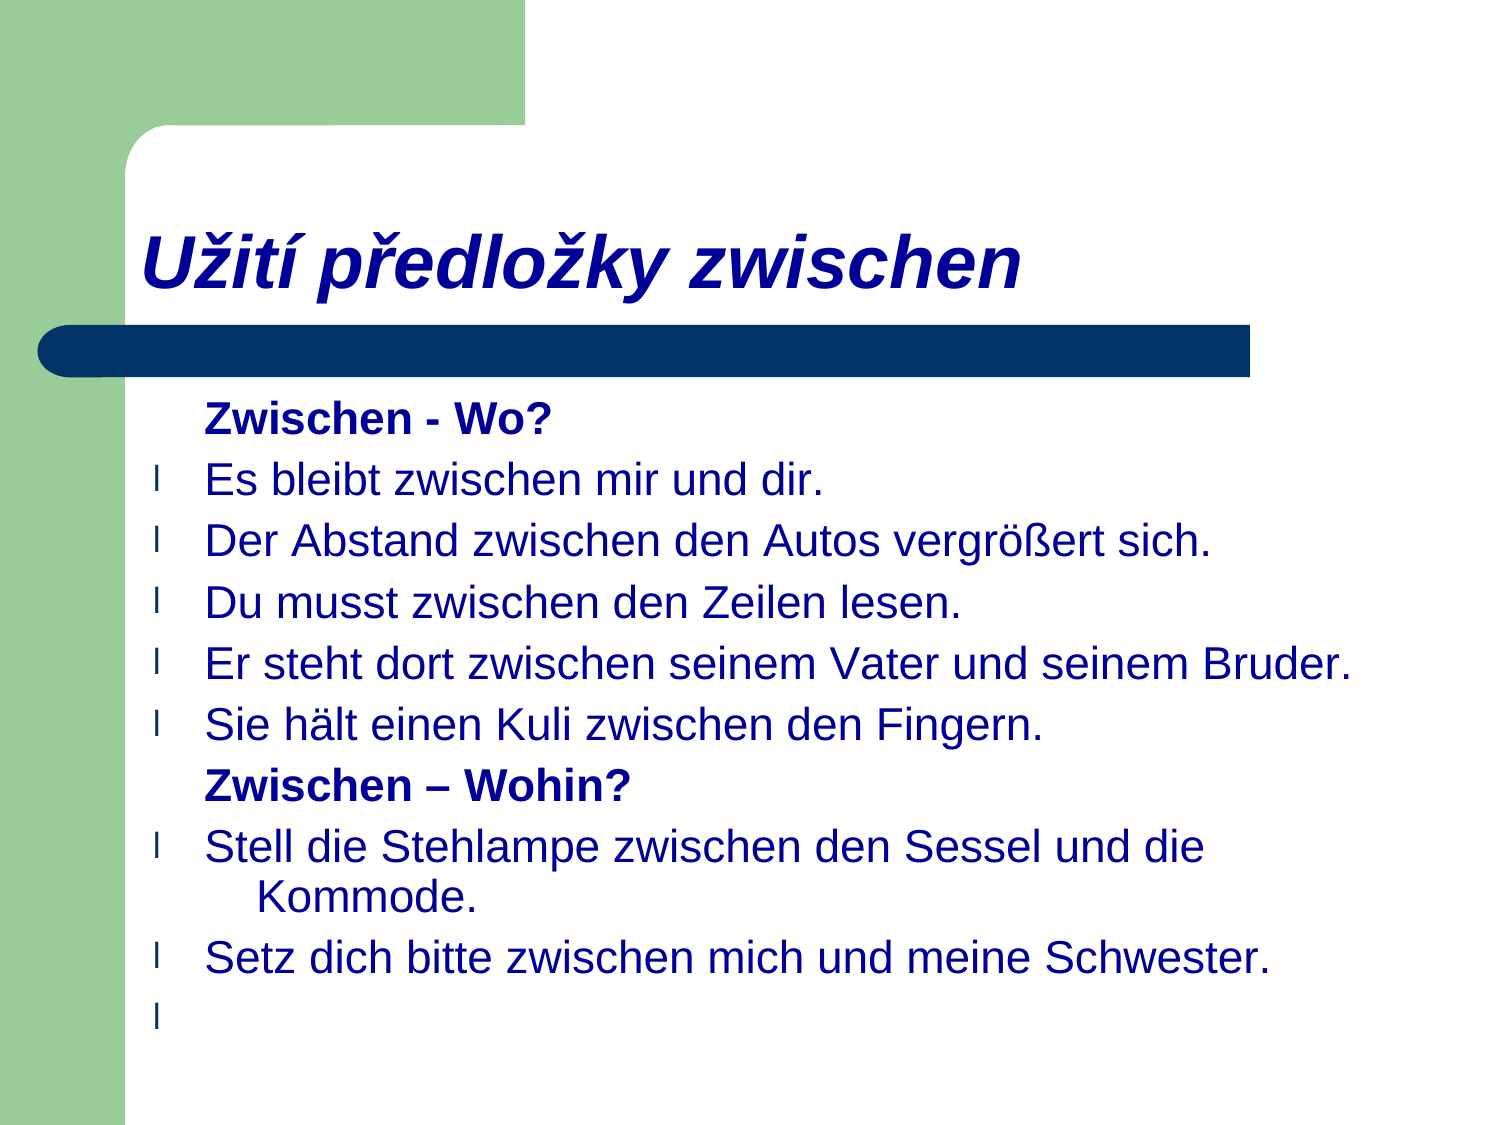

# Užití předložky zwischen
Zwischen - Wo?
Es bleibt zwischen mir und dir.
Der Abstand zwischen den Autos vergrößert sich.
Du musst zwischen den Zeilen lesen.
Er steht dort zwischen seinem Vater und seinem Bruder.
Sie hält einen Kuli zwischen den Fingern.
Zwischen – Wohin?
Stell die Stehlampe zwischen den Sessel und die Kommode.
Setz dich bitte zwischen mich und meine Schwester.